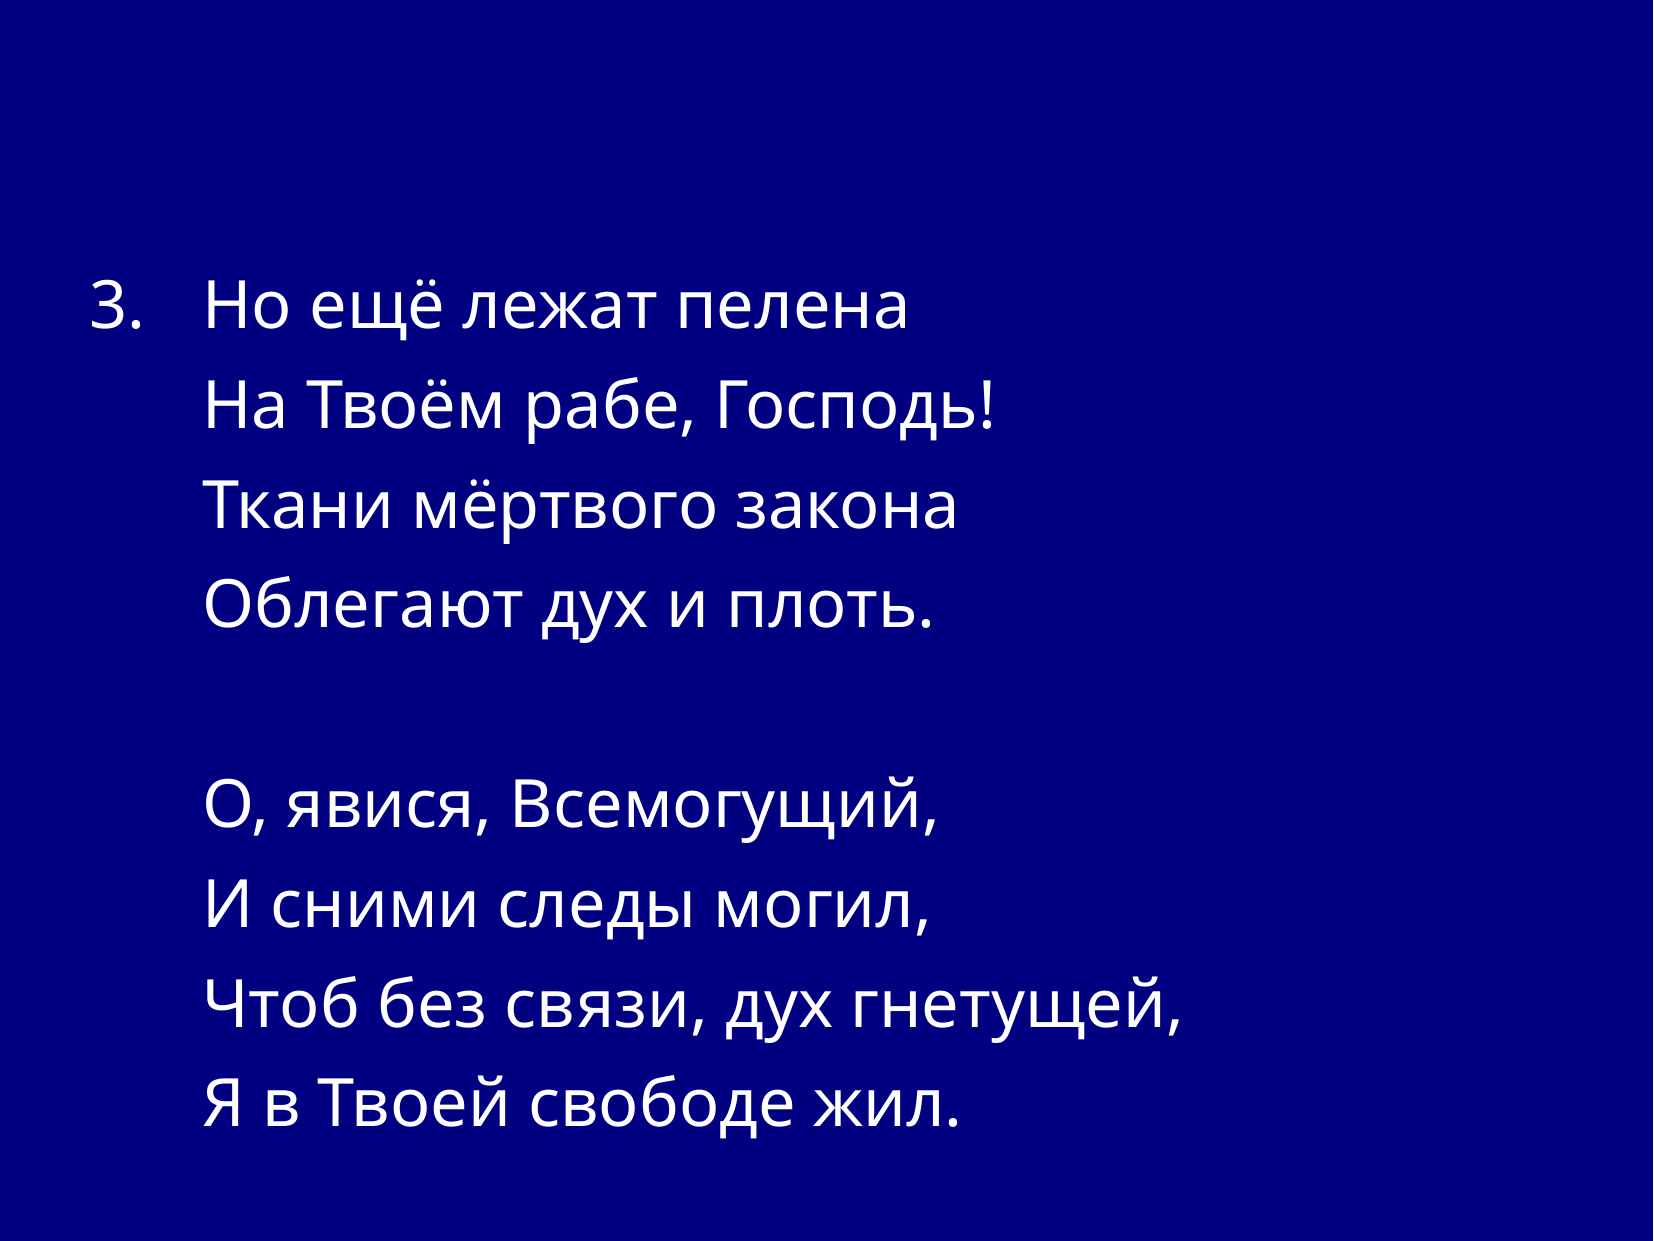

3.	Но ещё лежат пелена
	На Твоём рабе, Господь!
	Ткани мёртвого закона
	Облегают дух и плоть.
	О, явися, Всемогущий,
	И сними следы могил,
	Чтоб без связи, дух гнетущей,
	Я в Твоей свободе жил.